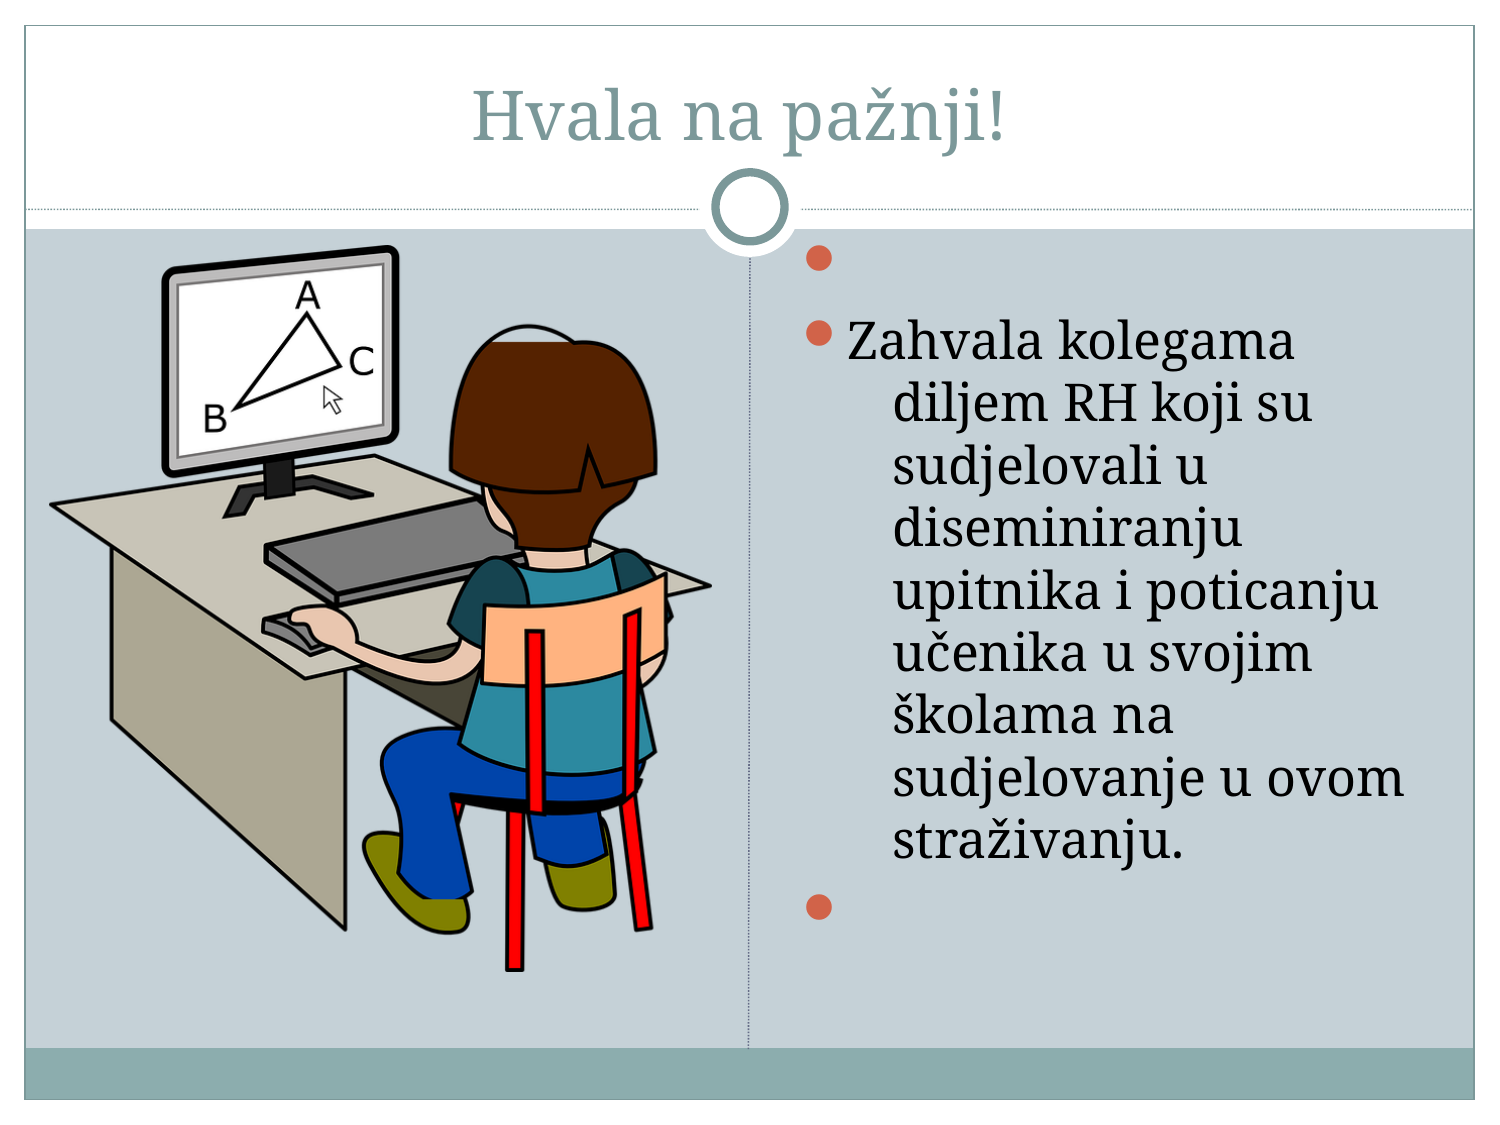

# Hvala na pažnji!
Zahvala kolegama diljem RH koji su sudjelovali u diseminiranju upitnika i poticanju učenika u svojim školama na sudjelovanje u ovom straživanju.